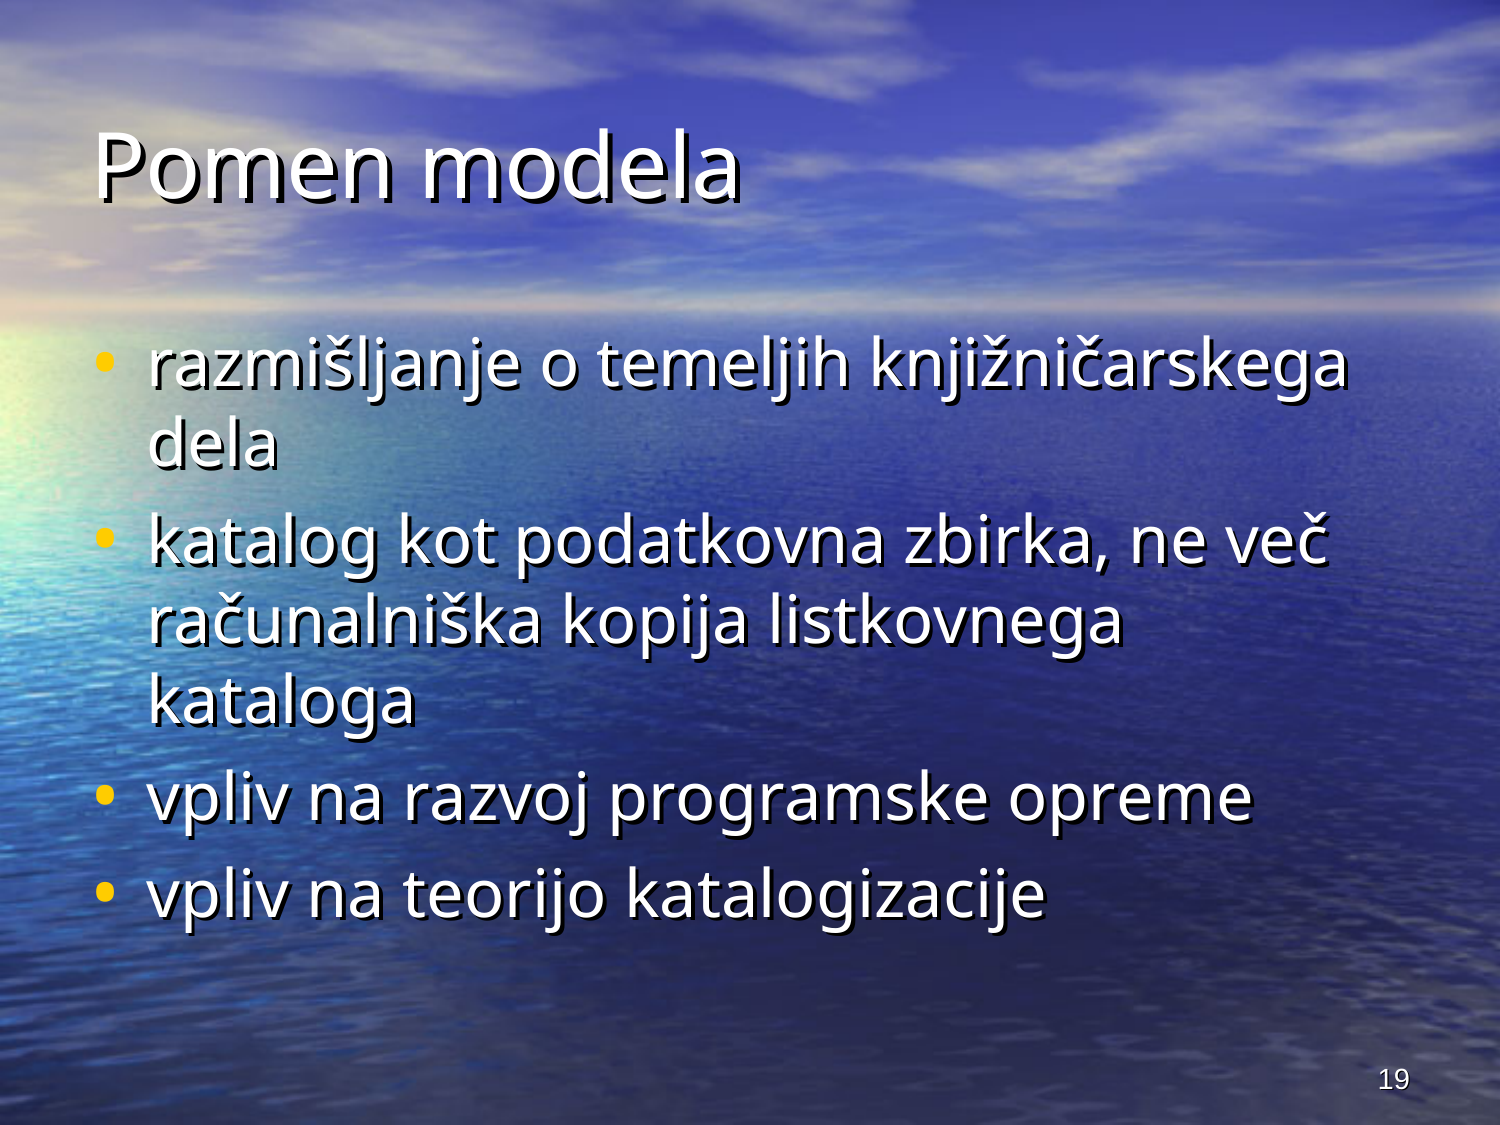

# Pomen modela
razmišljanje o temeljih knjižničarskega dela
katalog kot podatkovna zbirka, ne več računalniška kopija listkovnega kataloga
vpliv na razvoj programske opreme
vpliv na teorijo katalogizacije